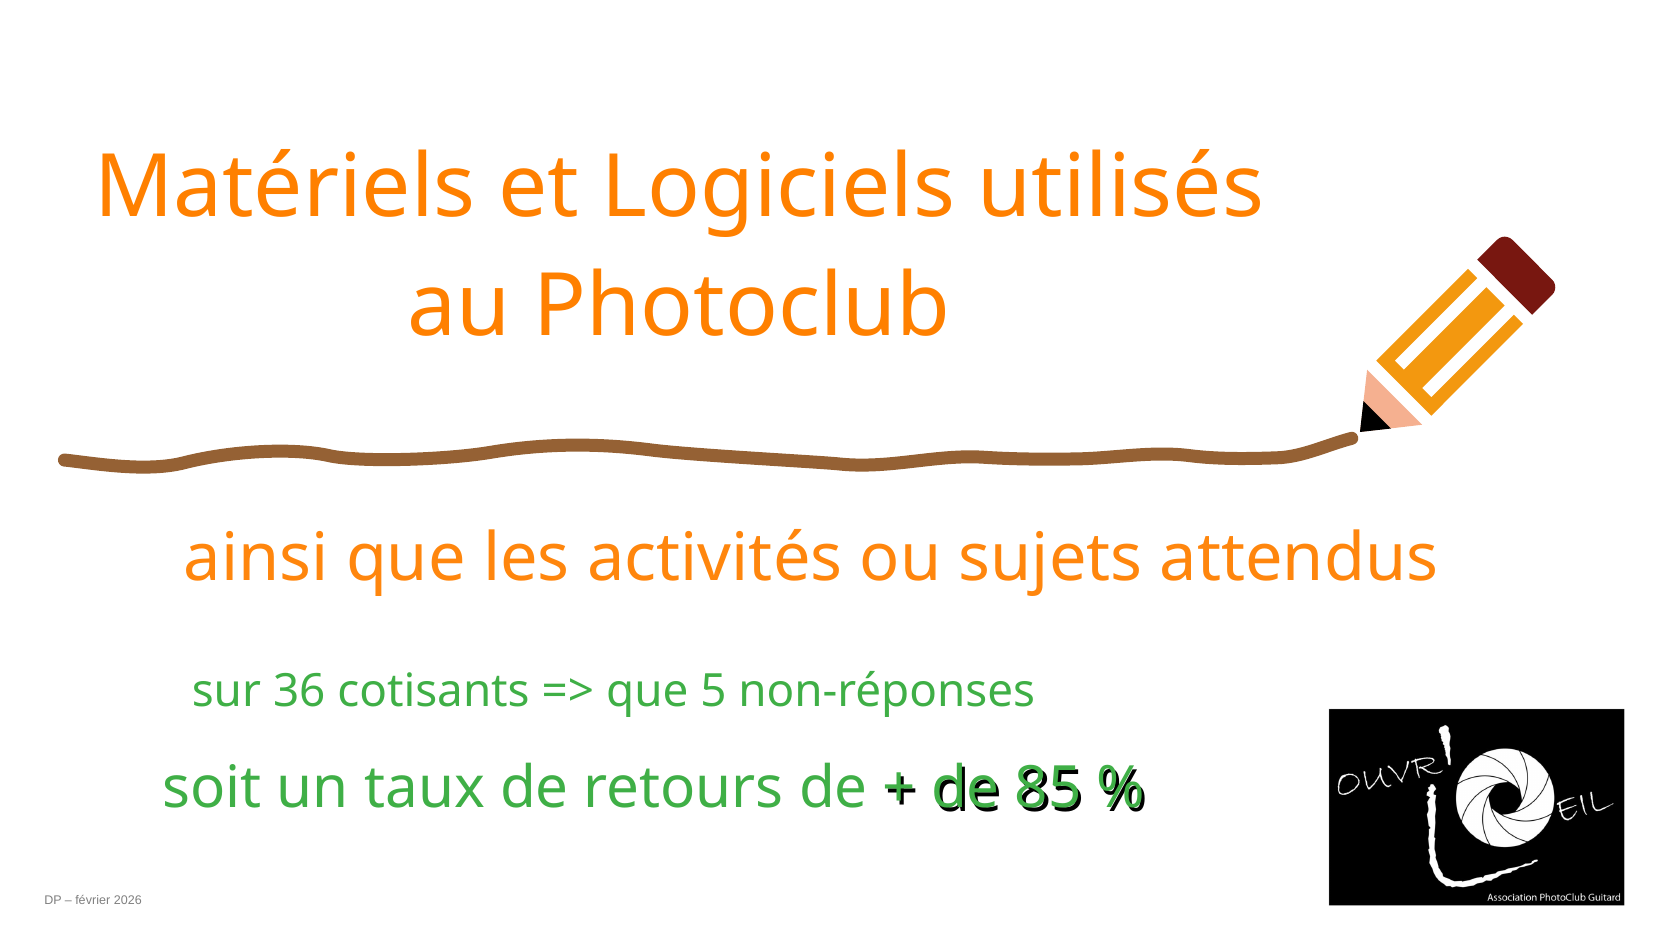

# Matériels et Logiciels utilisés au Photoclub
ainsi que les activités ou sujets attendus
sur 36 cotisants => que 5 non-réponses
soit un taux de retours de + de 85 %
DP – février 2026